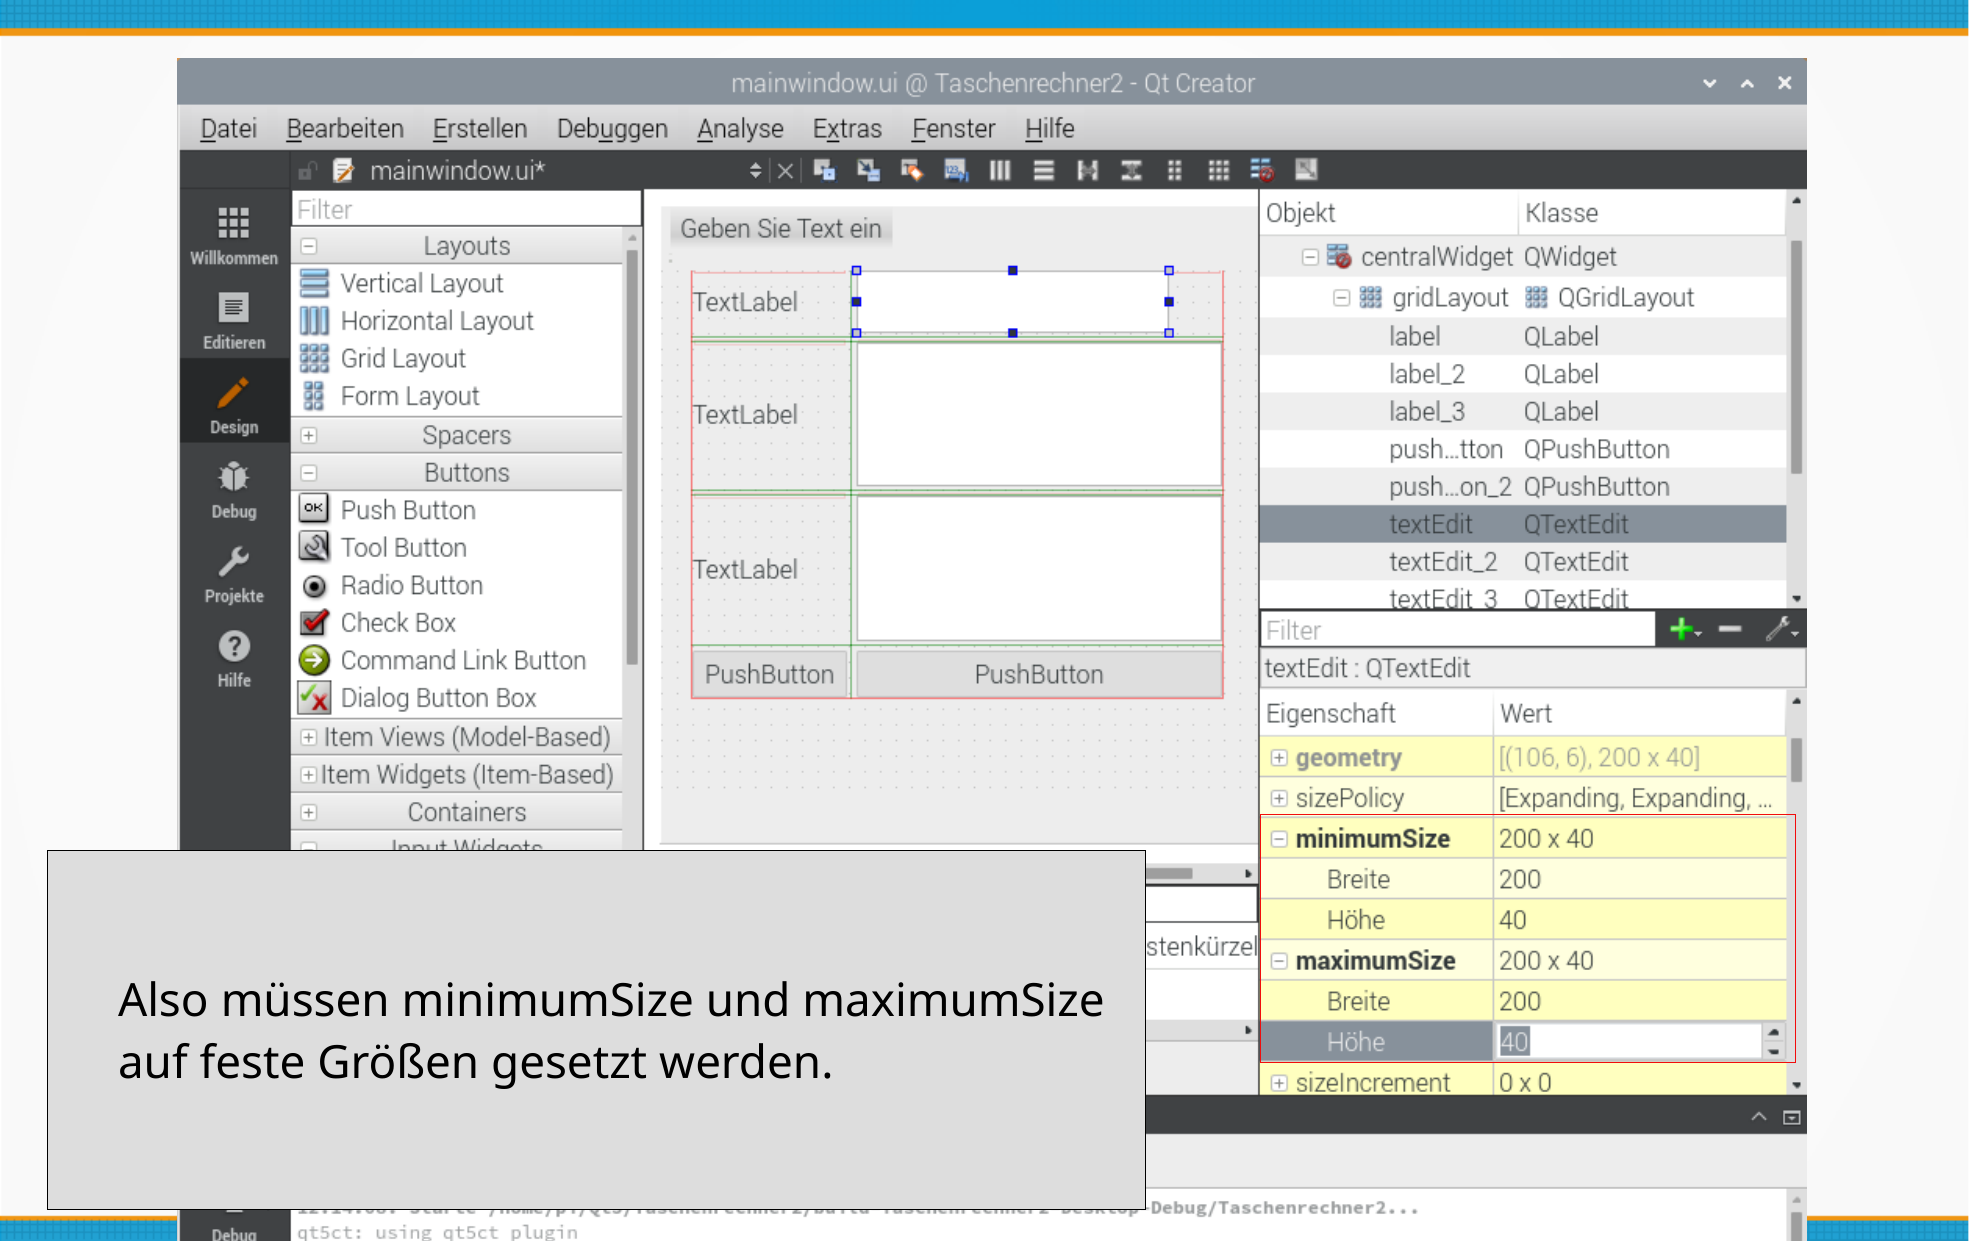

Also müssen minimumSize und maximumSize auf feste Größen gesetzt werden.